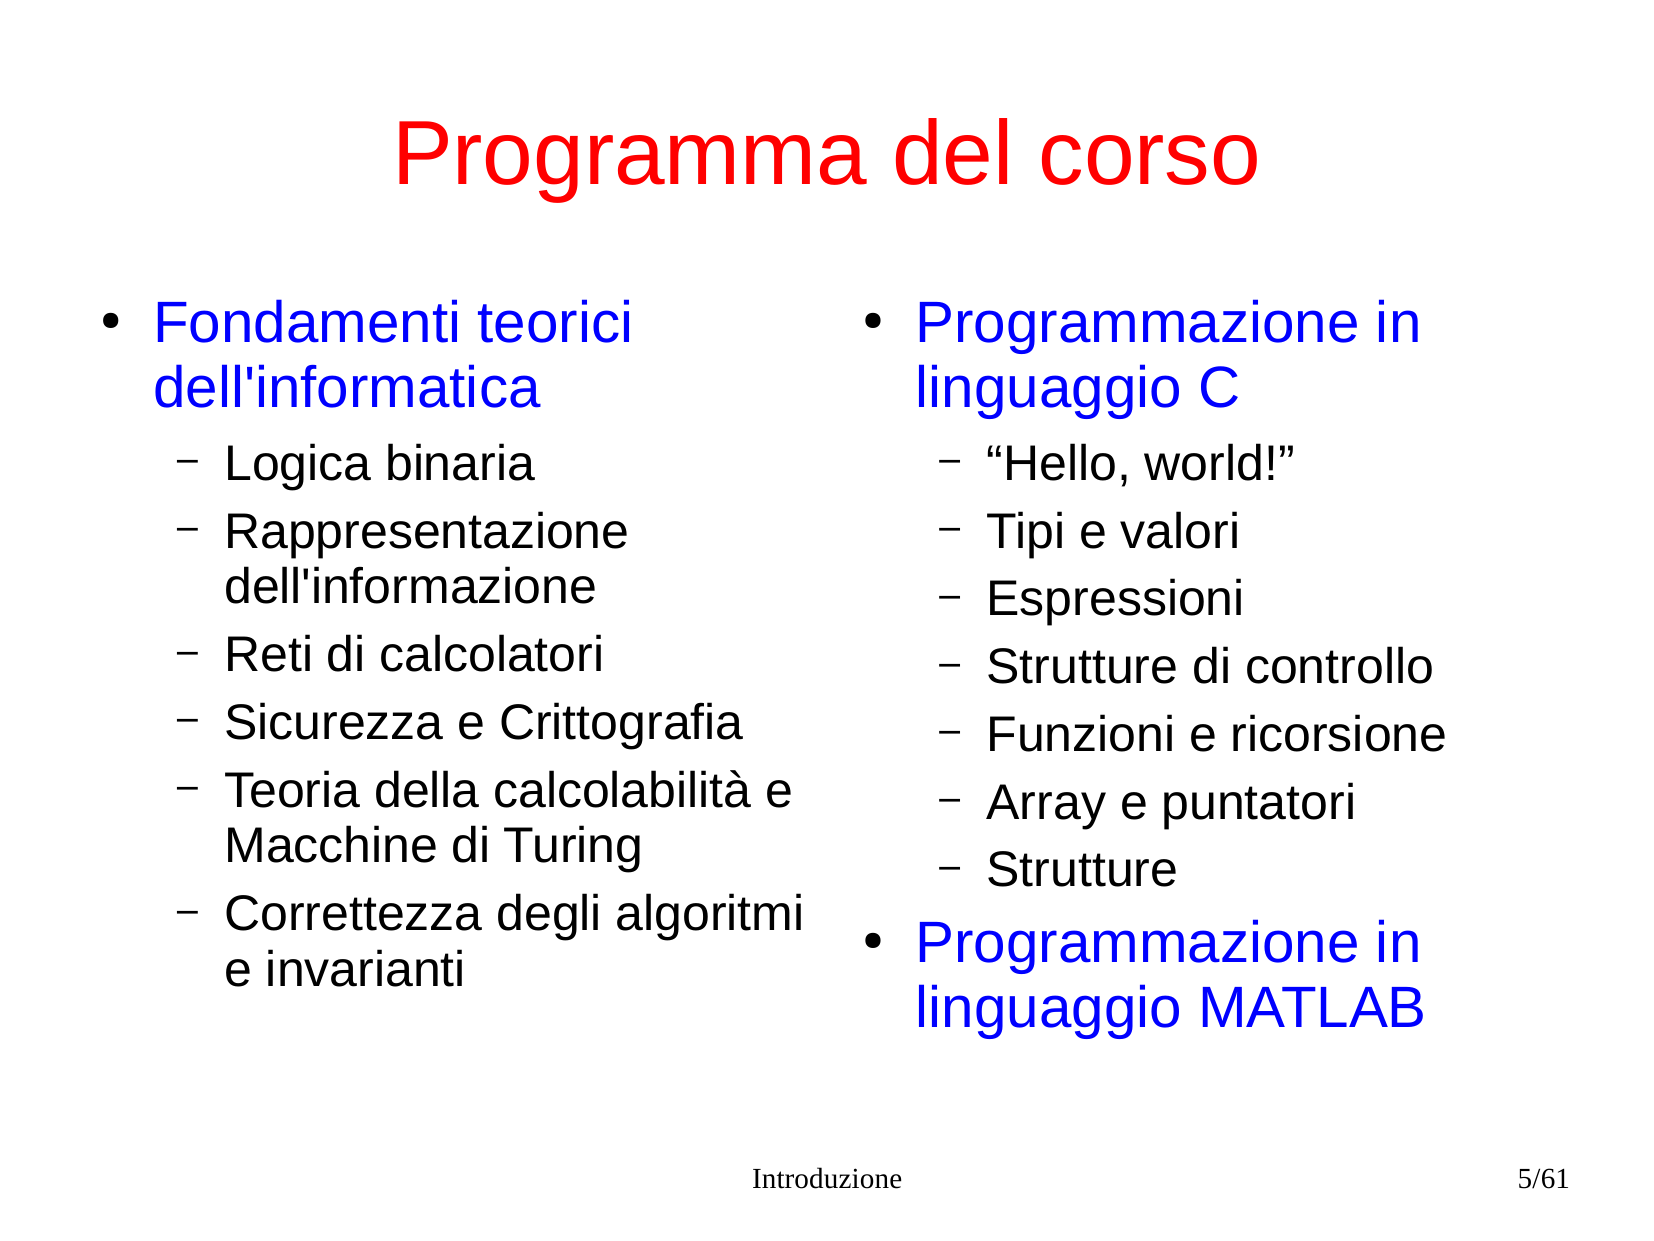

# Programma del corso
Fondamenti teorici dell'informatica
Logica binaria
Rappresentazione dell'informazione
Reti di calcolatori
Sicurezza e Crittografia
Teoria della calcolabilità e Macchine di Turing
Correttezza degli algoritmi e invarianti
Programmazione in linguaggio C
“Hello, world!”
Tipi e valori
Espressioni
Strutture di controllo
Funzioni e ricorsione
Array e puntatori
Strutture
Programmazione in linguaggio MATLAB
Introduzione
5